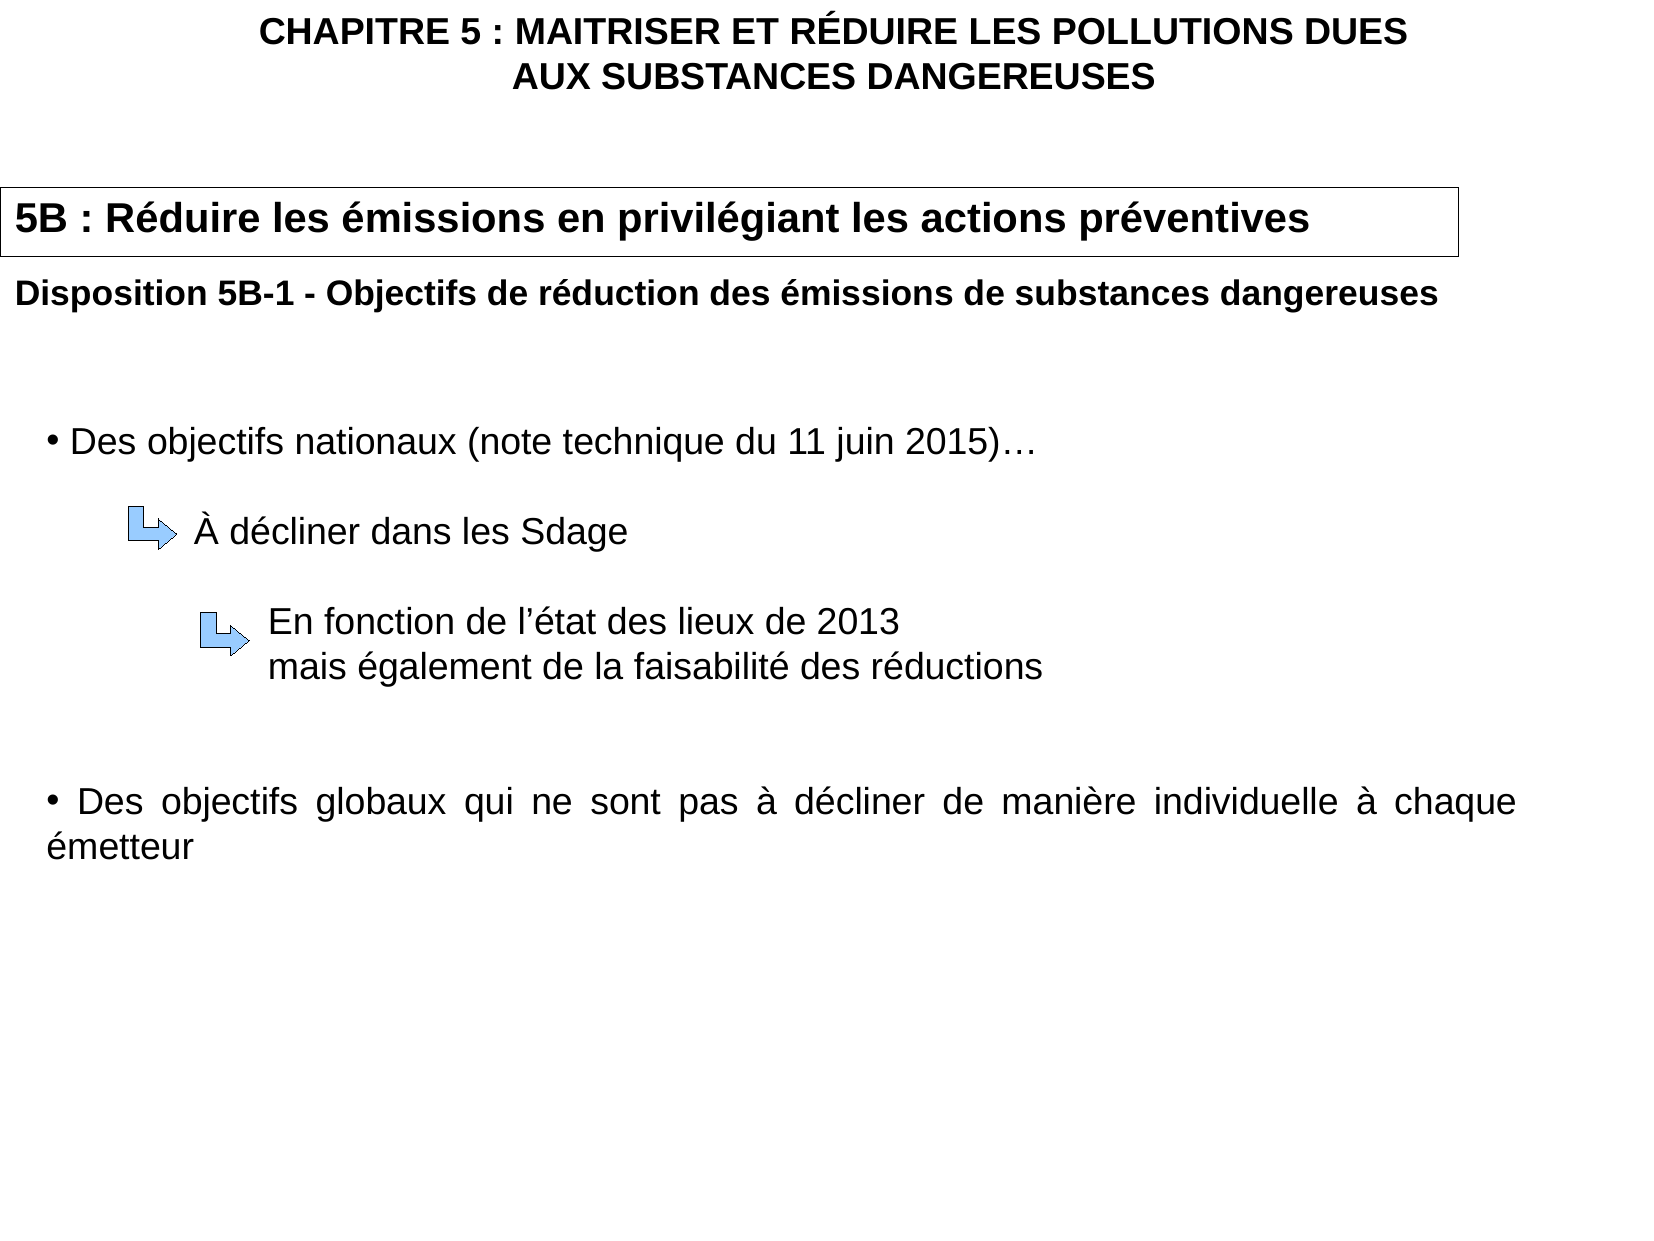

CHAPITRE 5 : MAITRISER ET RÉDUIRE LES POLLUTIONS DUES AUX SUBSTANCES DANGEREUSES
| 5B : Réduire les émissions en privilégiant les actions préventives |
| --- |
Disposition 5B-1 - Objectifs de réduction des émissions de substances dangereuses
 Des objectifs nationaux (note technique du 11 juin 2015)…
		À décliner dans les Sdage
			En fonction de l’état des lieux de 2013
			mais également de la faisabilité des réductions
 Des objectifs globaux qui ne sont pas à décliner de manière individuelle à chaque émetteur